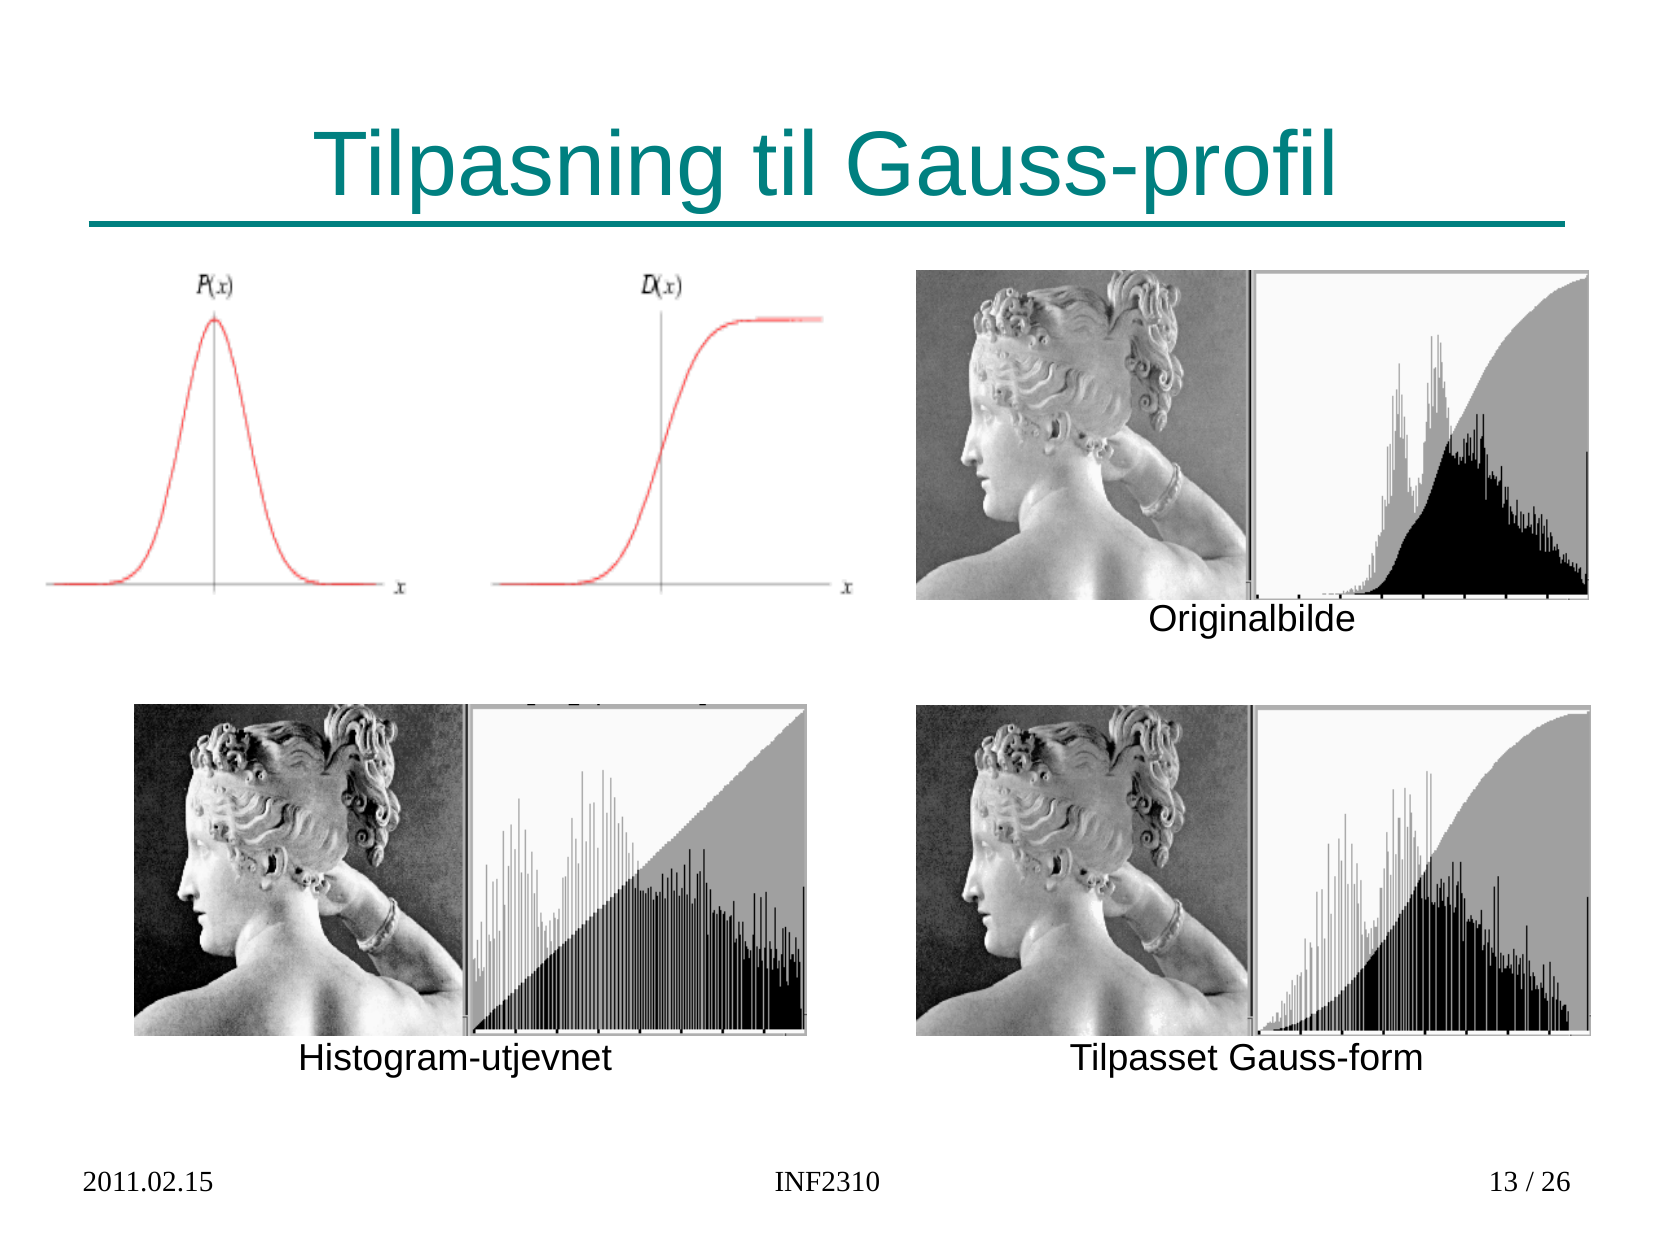

# Tilpasning til Gauss-profil
Originalbilde
Histogram-utjevnet
Tilpasset Gauss-form
2011.02.15
INF2310
13